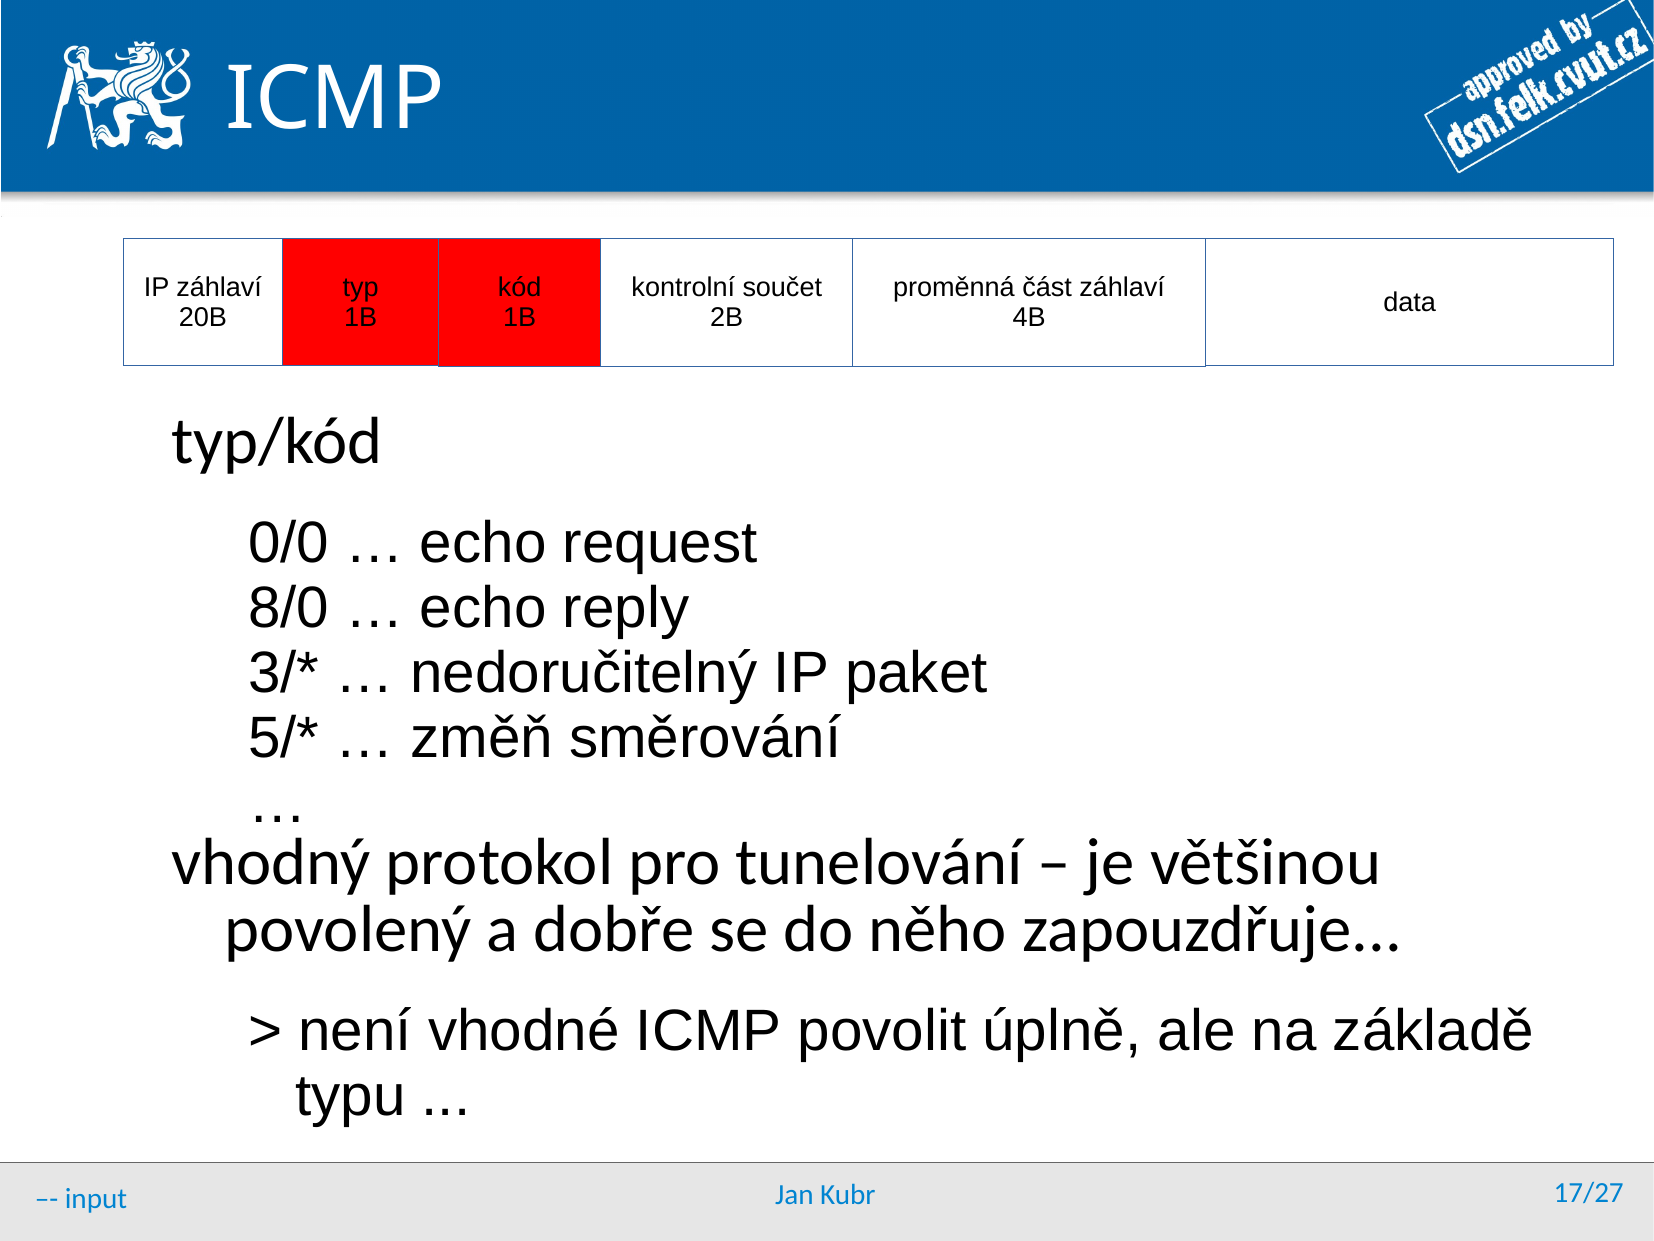

# ICMP
proměnná část záhlaví
4B
kód
1B
kontrolní součet
2B
IP záhlaví
20B
typ
1B
data
typ/kód
0/0 … echo request
8/0 … echo reply
3/* … nedoručitelný IP paket
5/* … změň směrování
…
vhodný protokol pro tunelování – je většinou povolený a dobře se do něho zapouzdřuje...
> není vhodné ICMP povolit úplně, ale na základě typu ...
17
Jan Kubr
02/2006